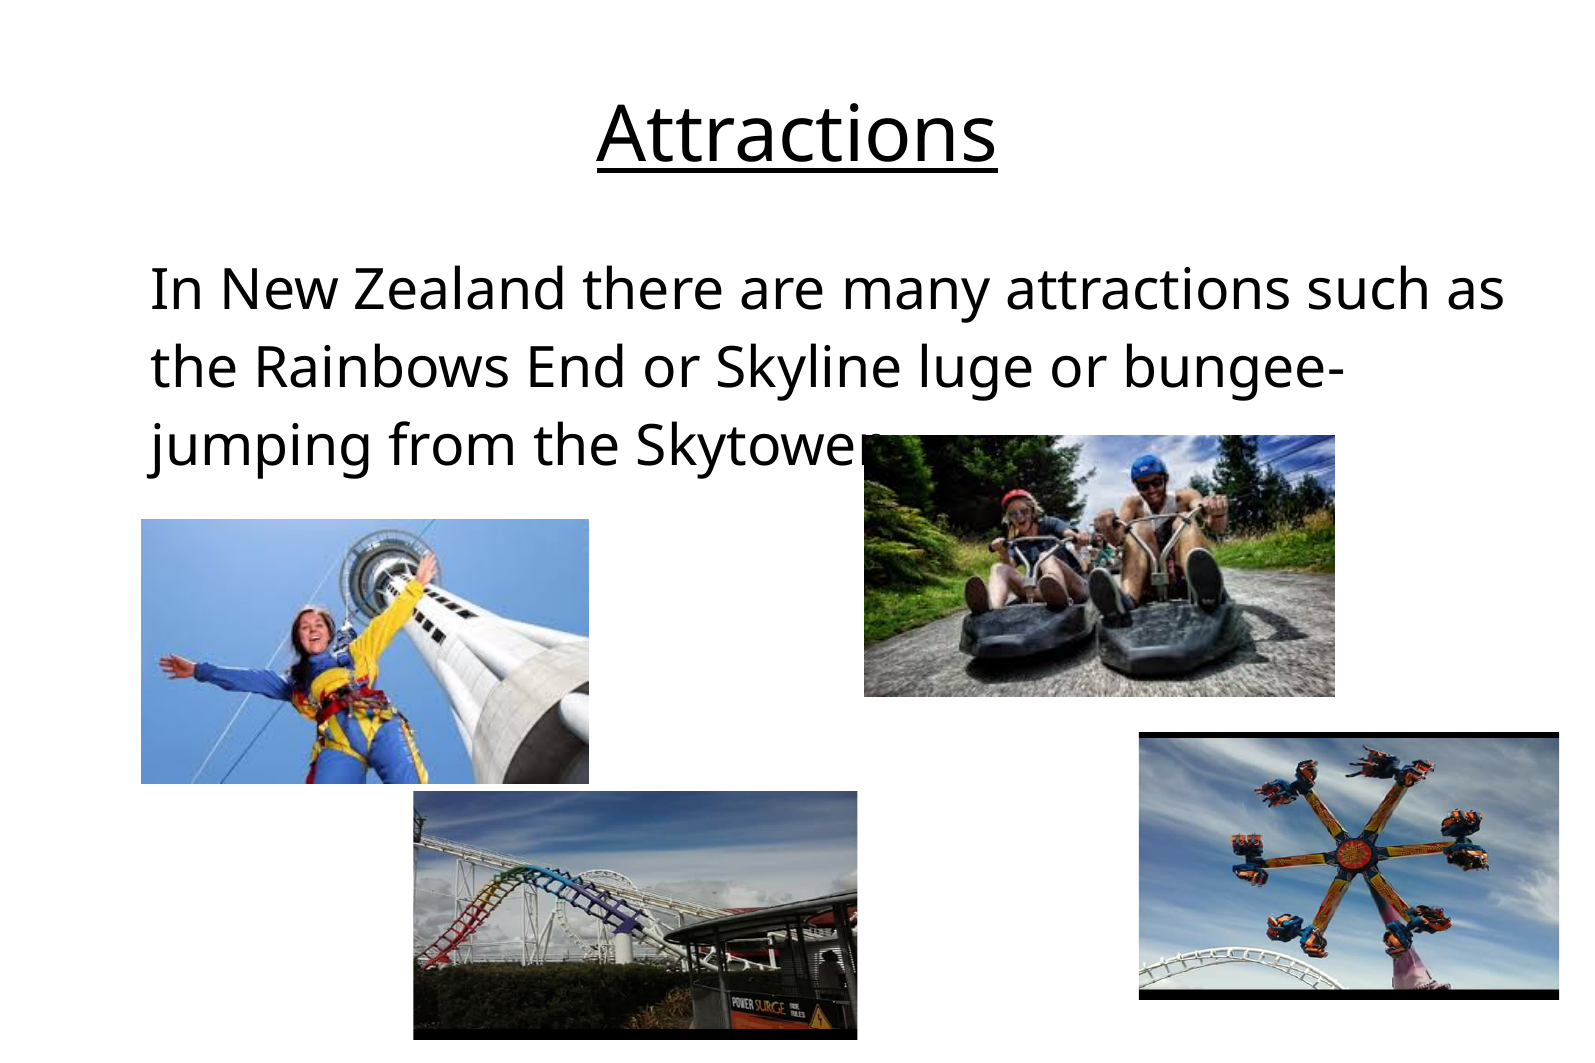

# Attractions
In New Zealand there are many attractions such as the Rainbows End or Skyline luge or bungee-jumping from the Skytower ...
It is so funny !